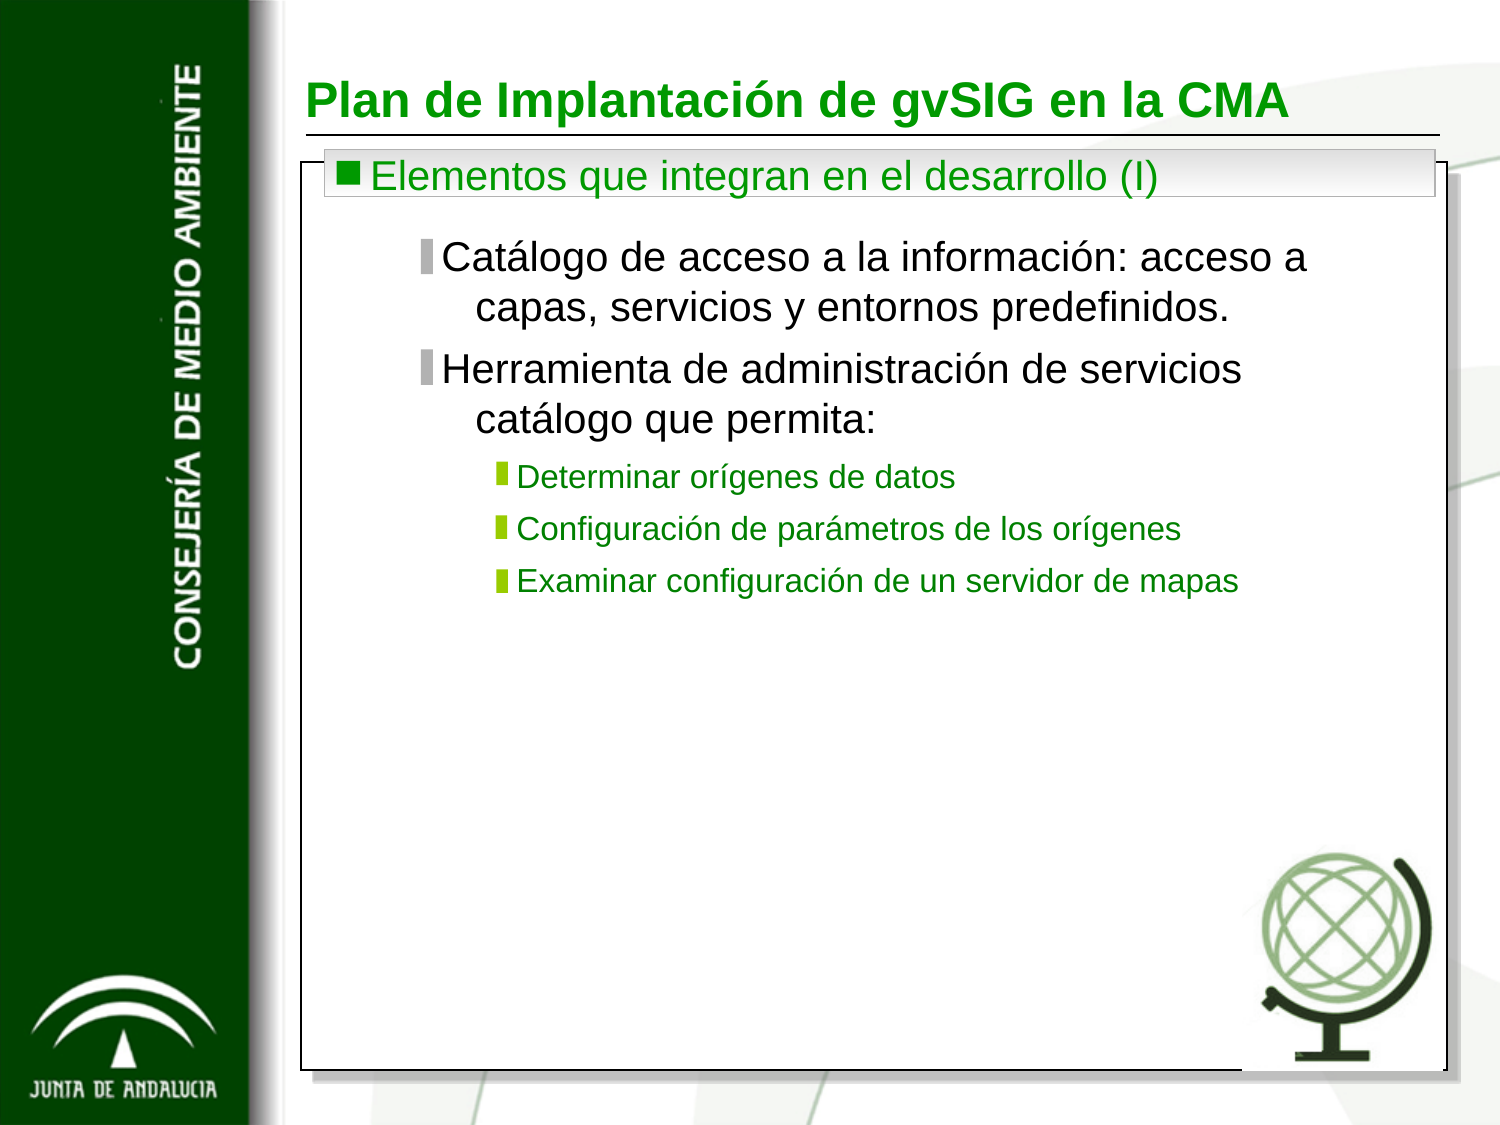

Plan de Implantación de gvSIG en la CMA
Elementos que integran en el desarrollo (I)
Catálogo de acceso a la información: acceso a capas, servicios y entornos predefinidos.
Herramienta de administración de servicios catálogo que permita:
Determinar orígenes de datos
Configuración de parámetros de los orígenes
Examinar configuración de un servidor de mapas